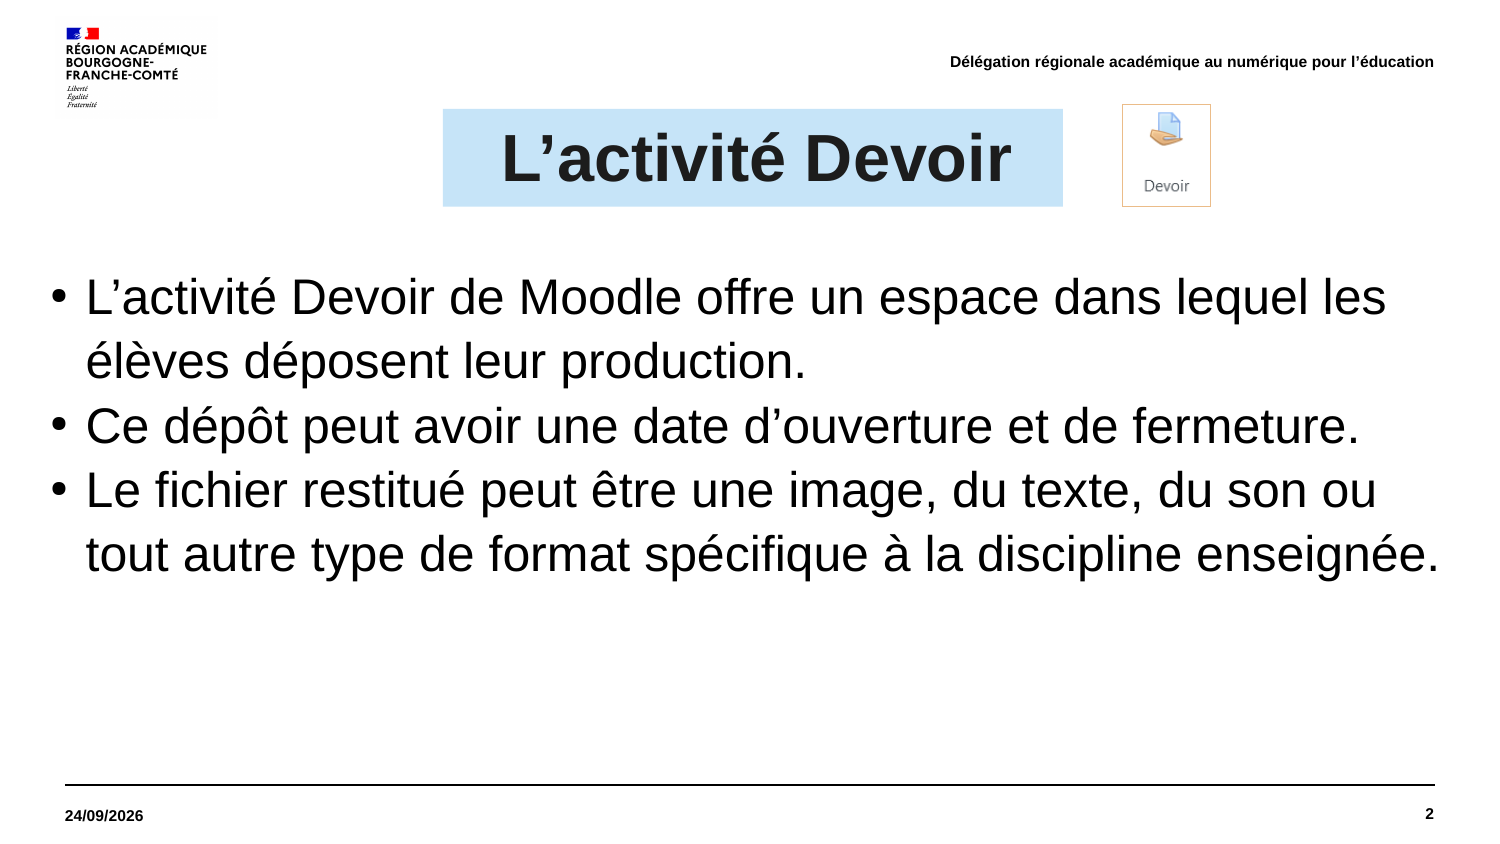

Délégation régionale académique au numérique pour l’éducation
L’activité Devoir
L’activité Devoir de Moodle offre un espace dans lequel les élèves déposent leur production.
Ce dépôt peut avoir une date d’ouverture et de fermeture.
Le fichier restitué peut être une image, du texte, du son ou tout autre type de format spécifique à la discipline enseignée.